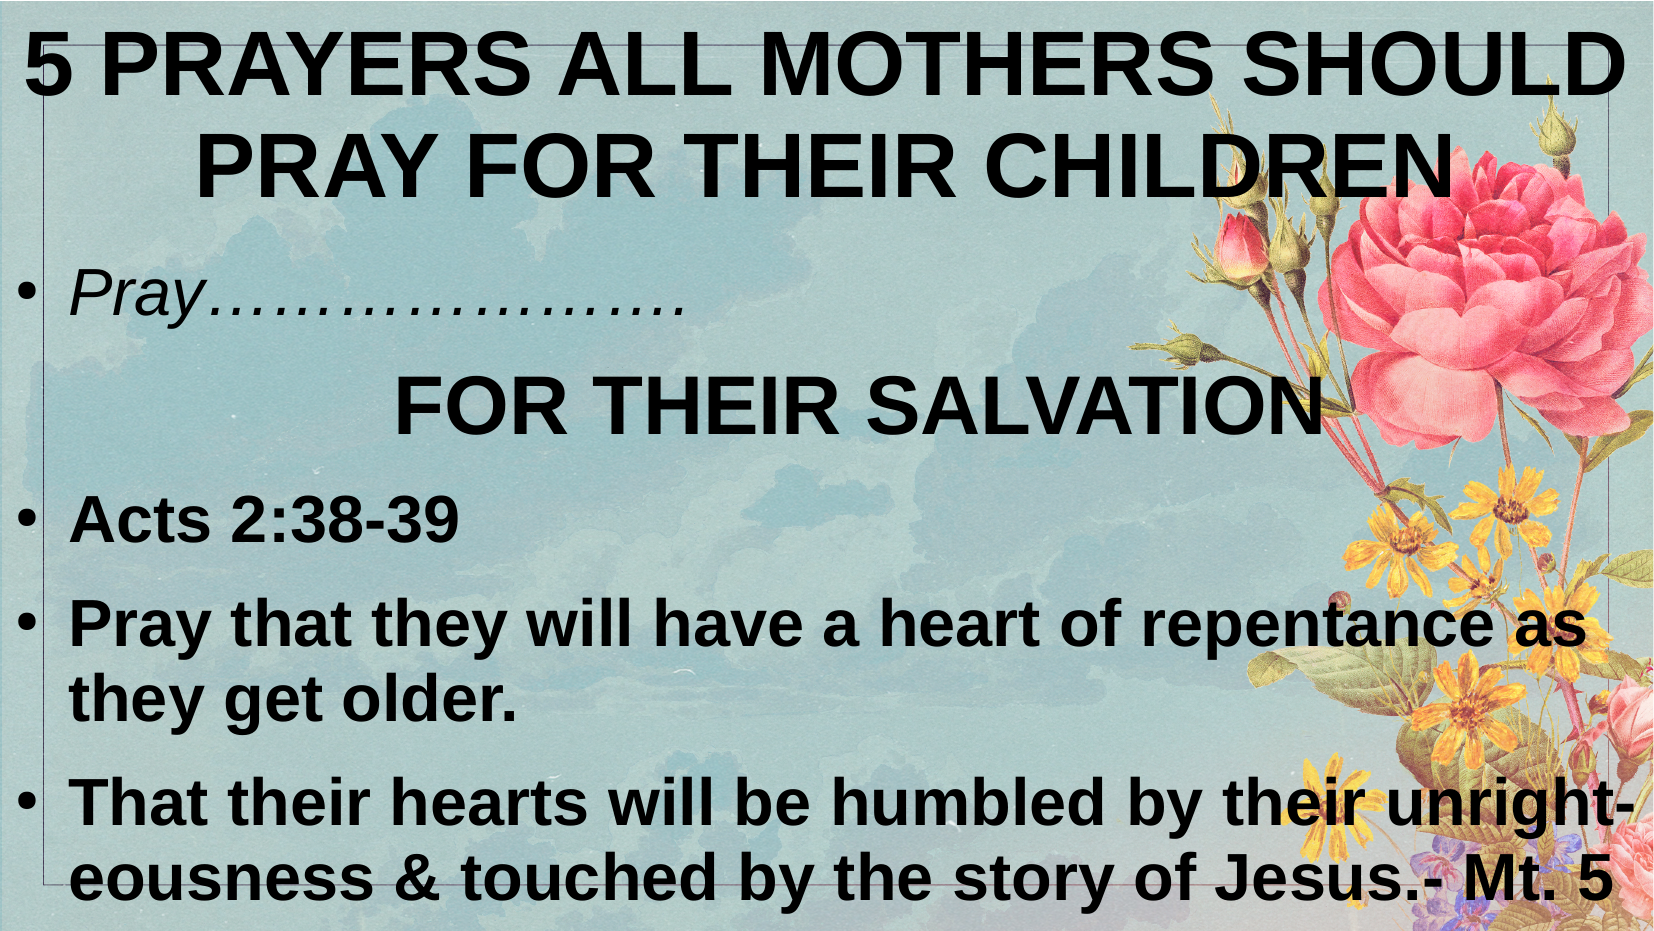

# 5 PRAYERS ALL MOTHERS SHOULD PRAY FOR THEIR CHILDREN
Pray………………….
FOR THEIR SALVATION
Acts 2:38-39
Pray that they will have a heart of repentance as they get older.
That their hearts will be humbled by their unright-eousness & touched by the story of Jesus.- Mt. 5